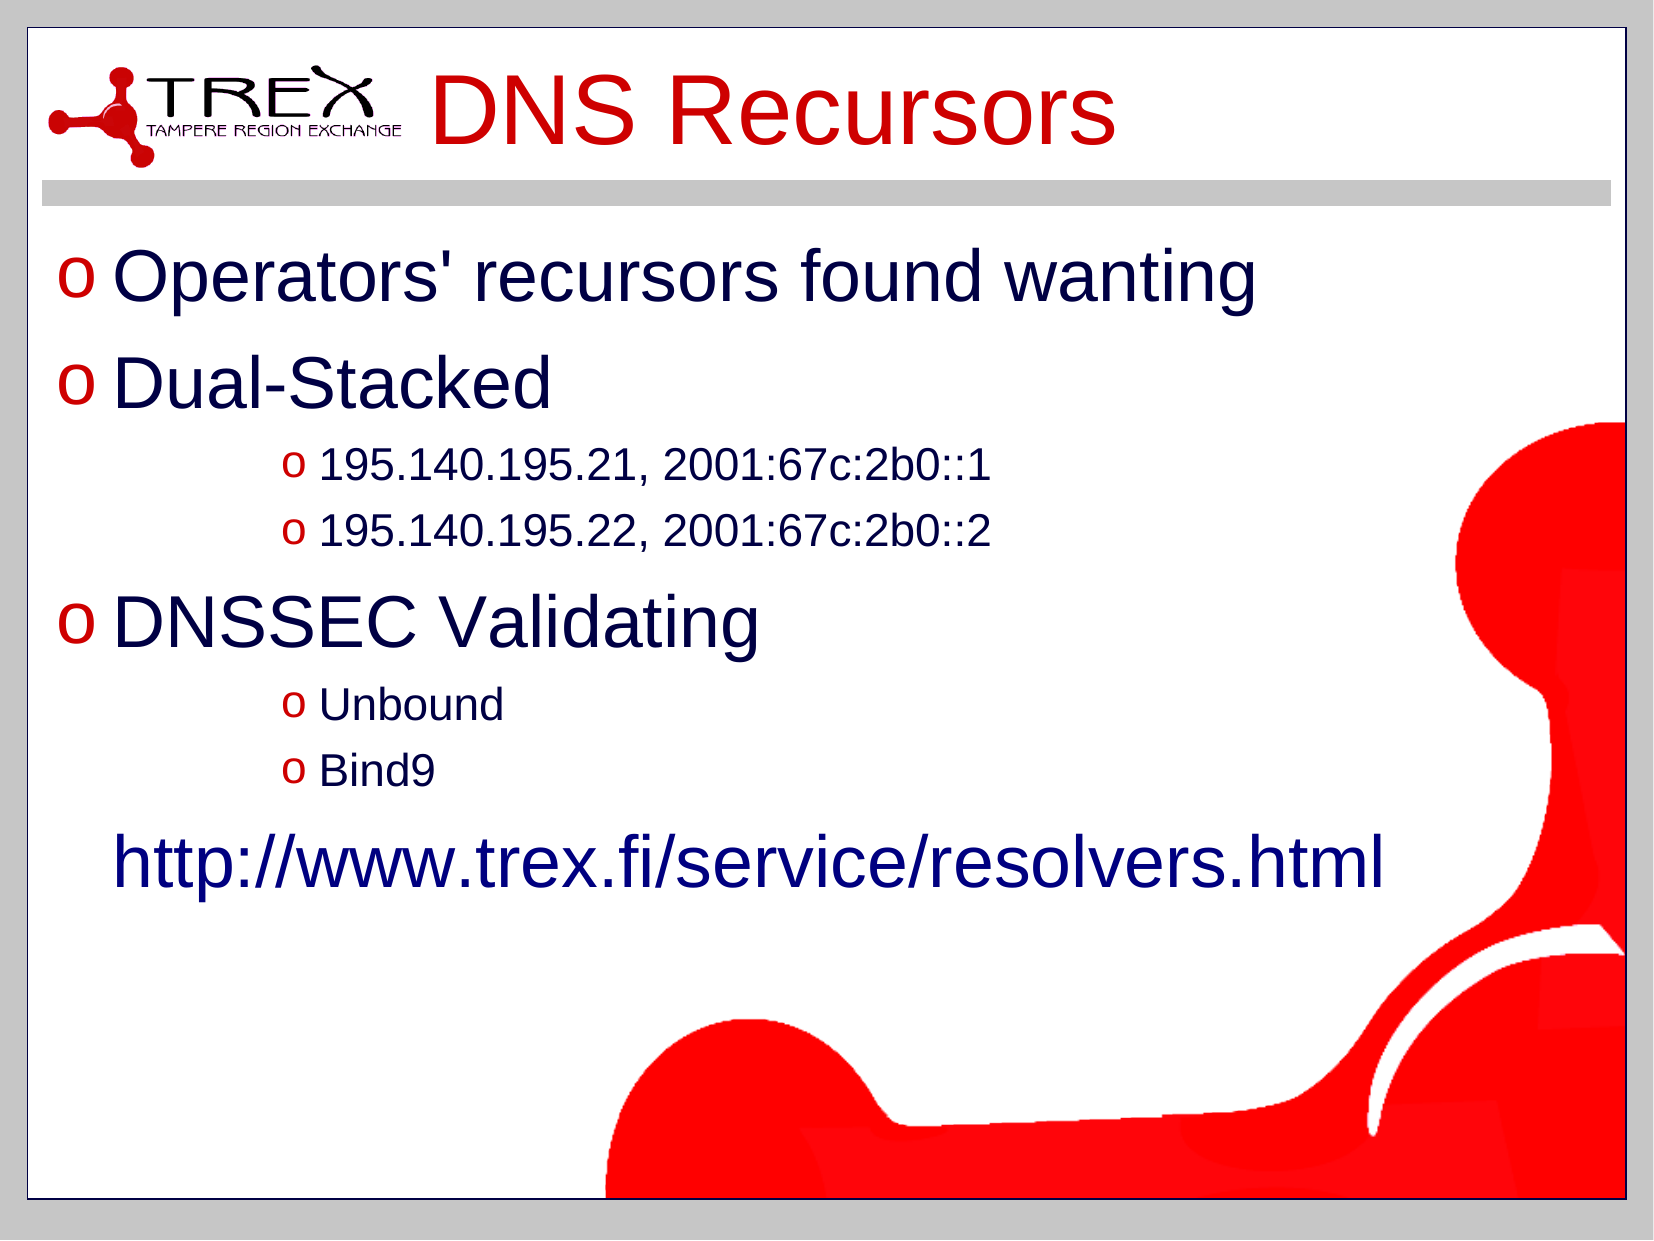

# DNS Recursors
Operators' recursors found wanting
Dual-Stacked
195.140.195.21, 2001:67c:2b0::1
195.140.195.22, 2001:67c:2b0::2
DNSSEC Validating
Unbound
Bind9
http://www.trex.fi/service/resolvers.html